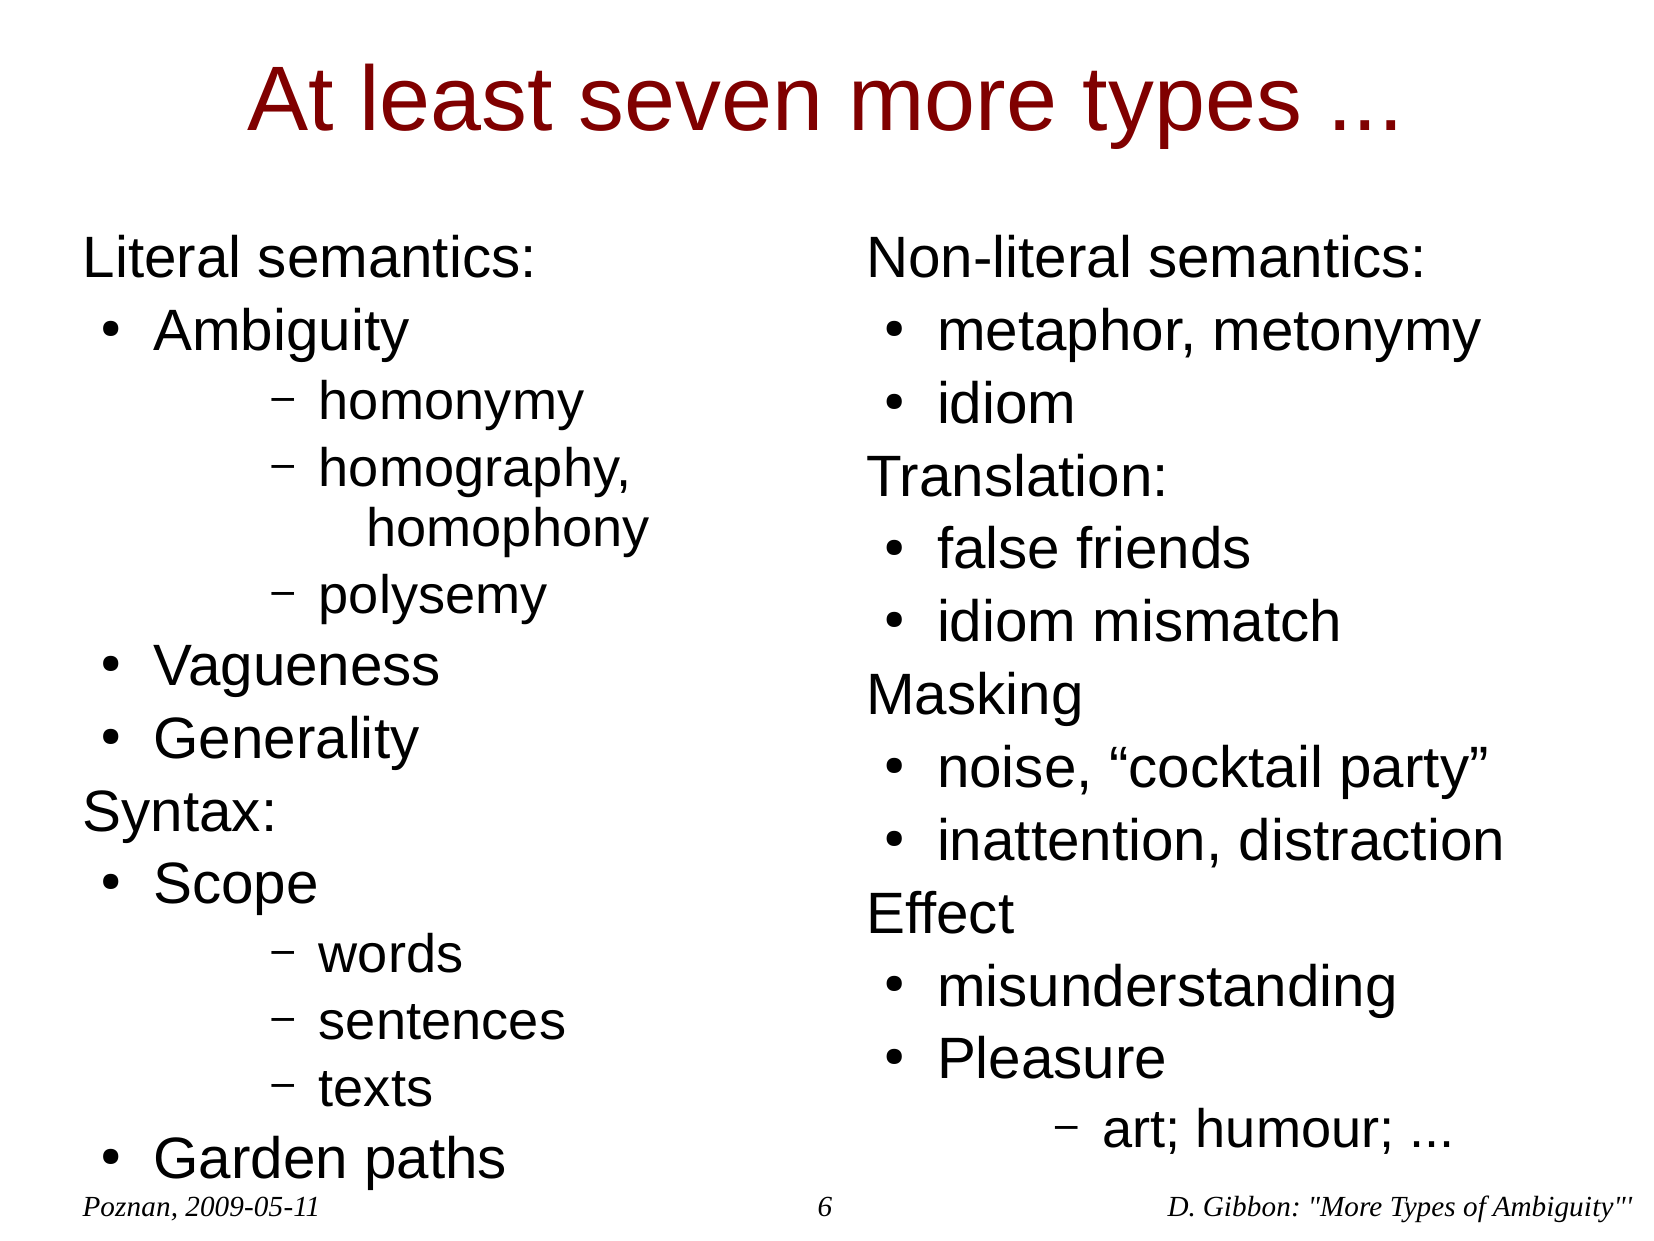

# At least seven more types ...
Literal semantics:
Ambiguity
homonymy
homography, homophony
polysemy
Vagueness
Generality
Syntax:
Scope
words
sentences
texts
Garden paths
Non-literal semantics:
metaphor, metonymy
idiom
Translation:
false friends
idiom mismatch
Masking
noise, “cocktail party”
inattention, distraction
Effect
misunderstanding
Pleasure
art; humour; ...
Poznan, 2009-05-11
6
D. Gibbon: "More Types of Ambiguity"'